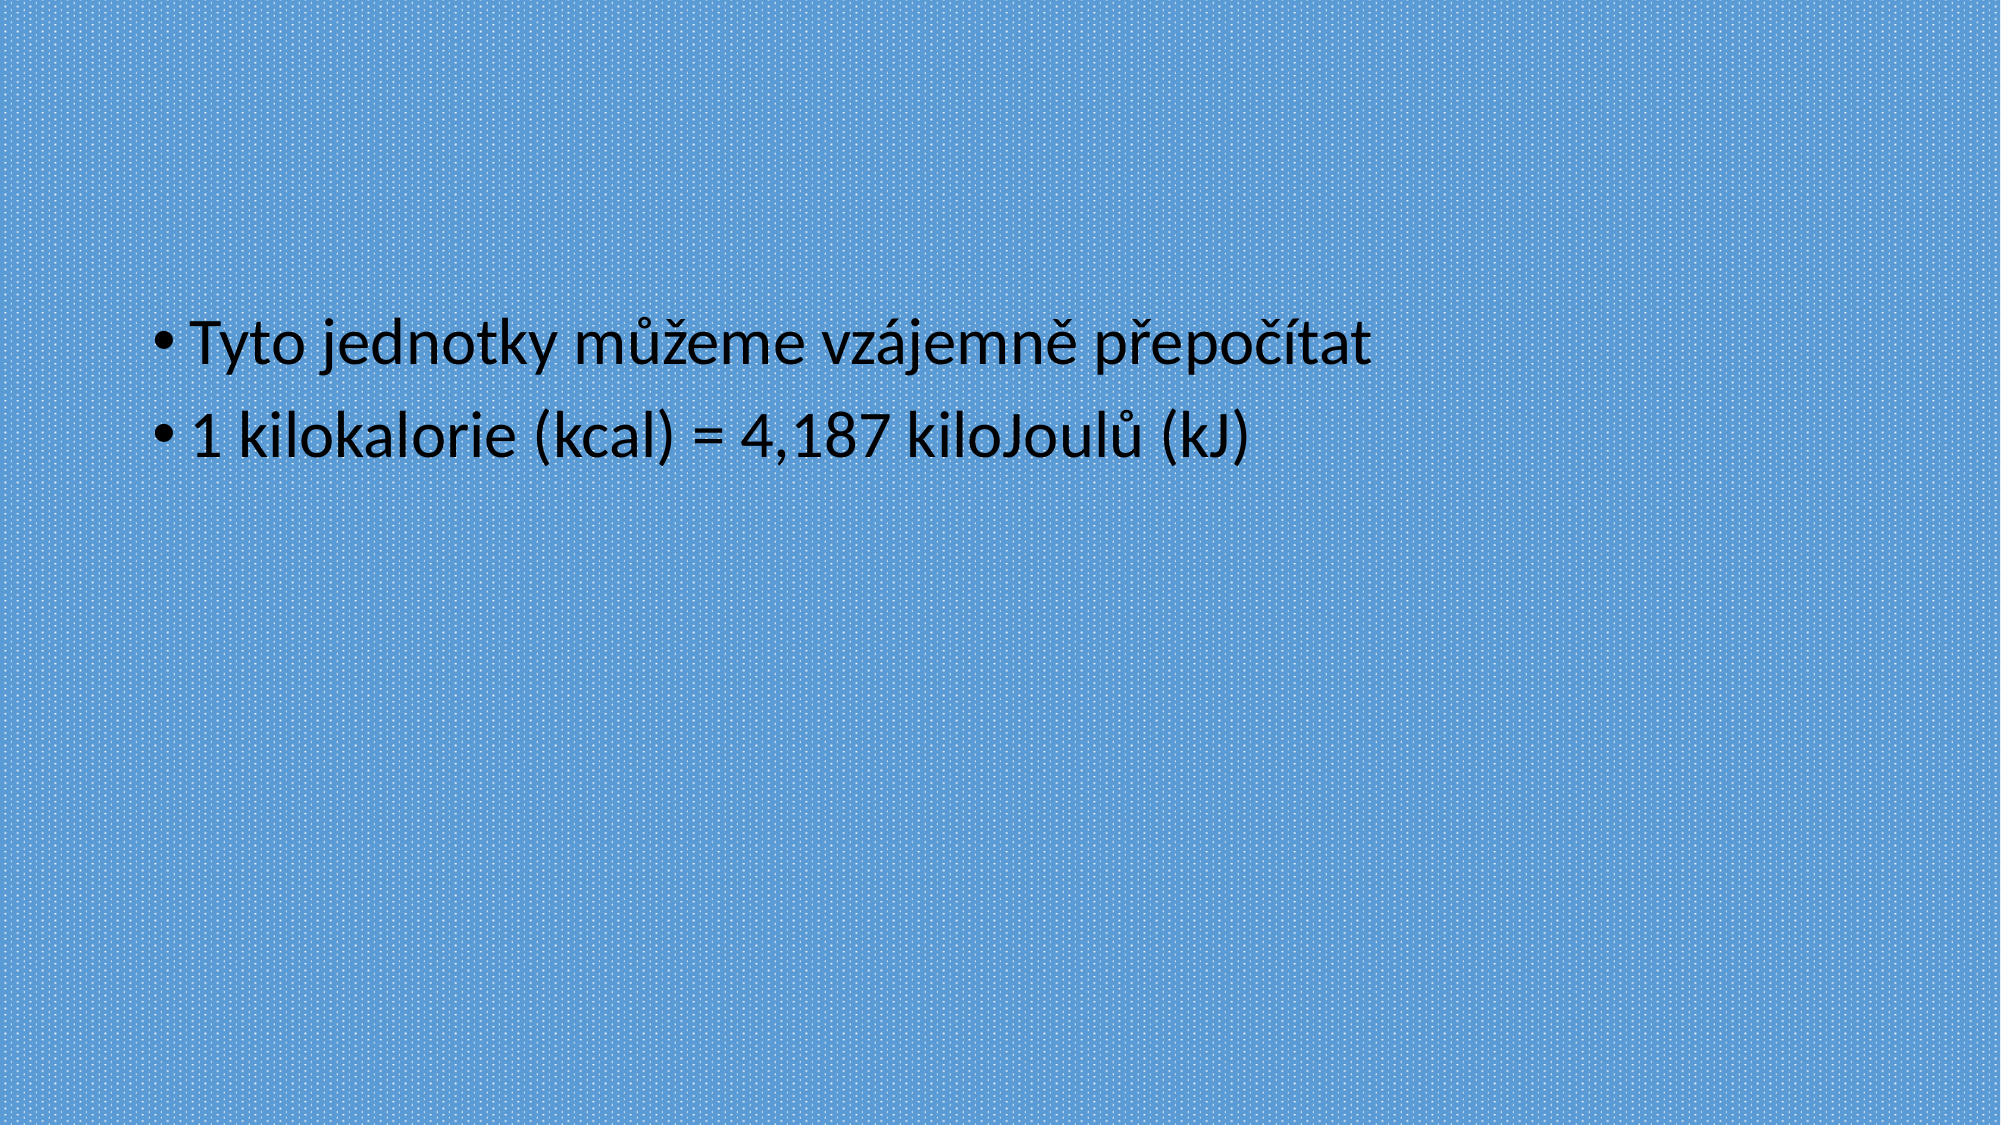

#
Tyto jednotky můžeme vzájemně přepočítat
1 kilokalorie (kcal) = 4,187 kiloJoulů (kJ)